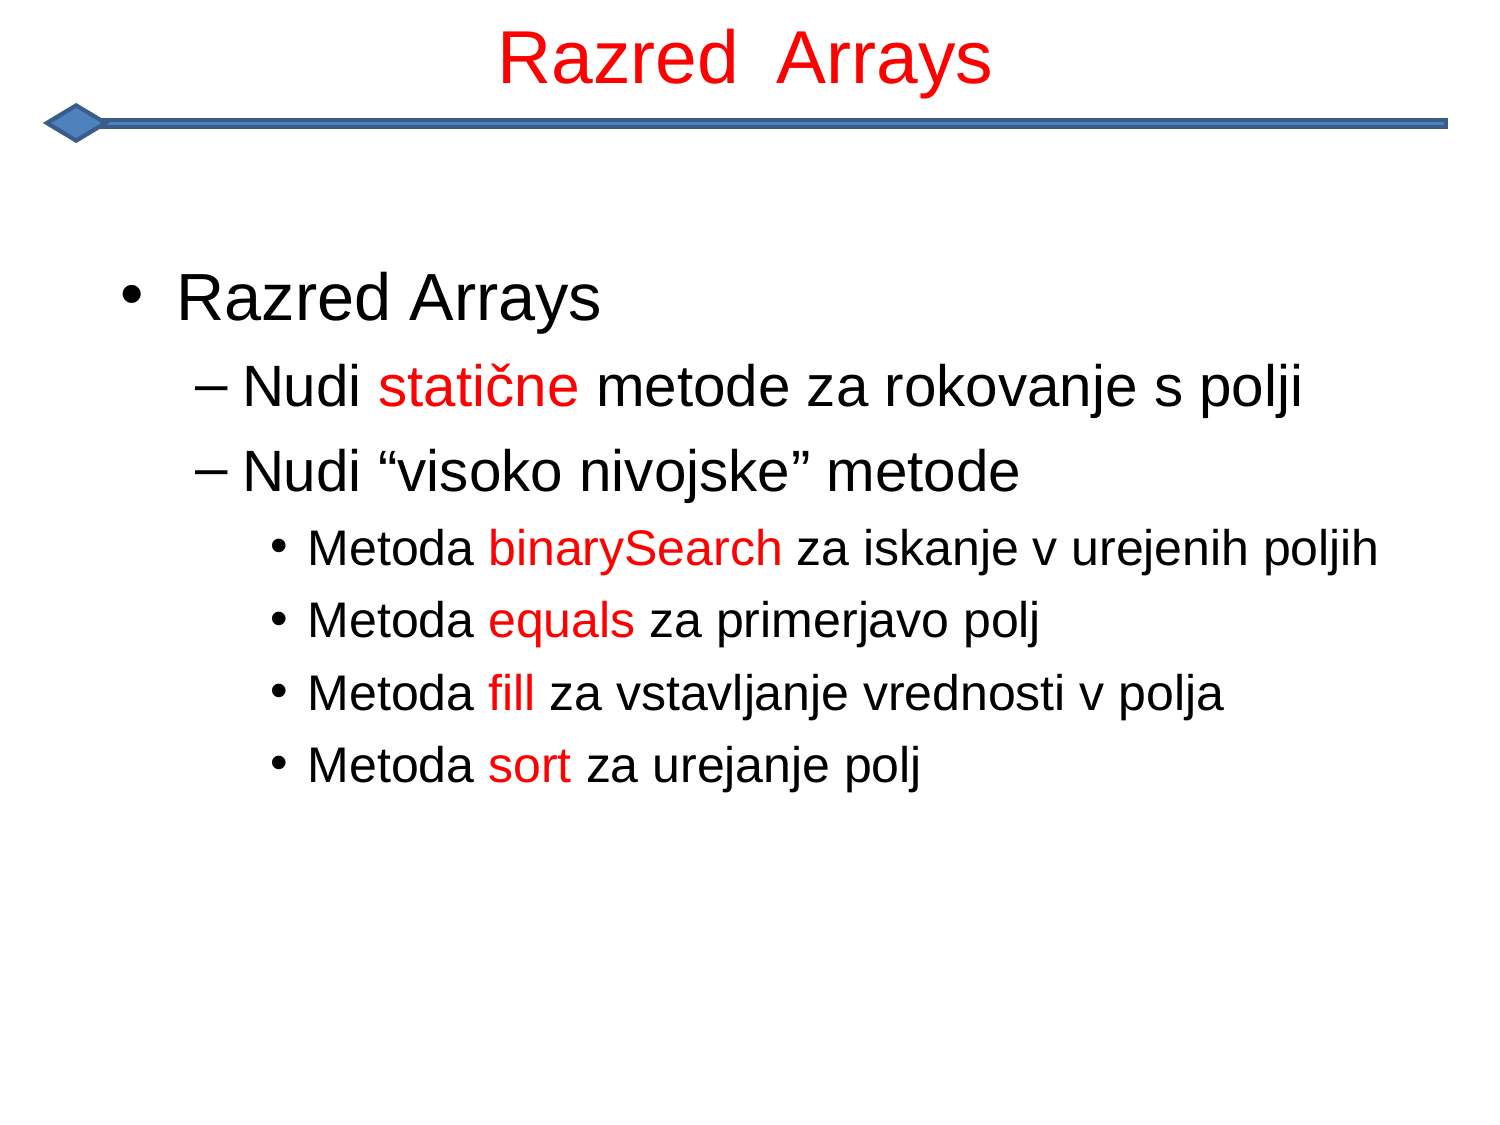

# Razred Arrays
Razred Arrays
Nudi statične metode za rokovanje s polji
Nudi “visoko nivojske” metode
Metoda binarySearch za iskanje v urejenih poljih
Metoda equals za primerjavo polj
Metoda fill za vstavljanje vrednosti v polja
Metoda sort za urejanje polj